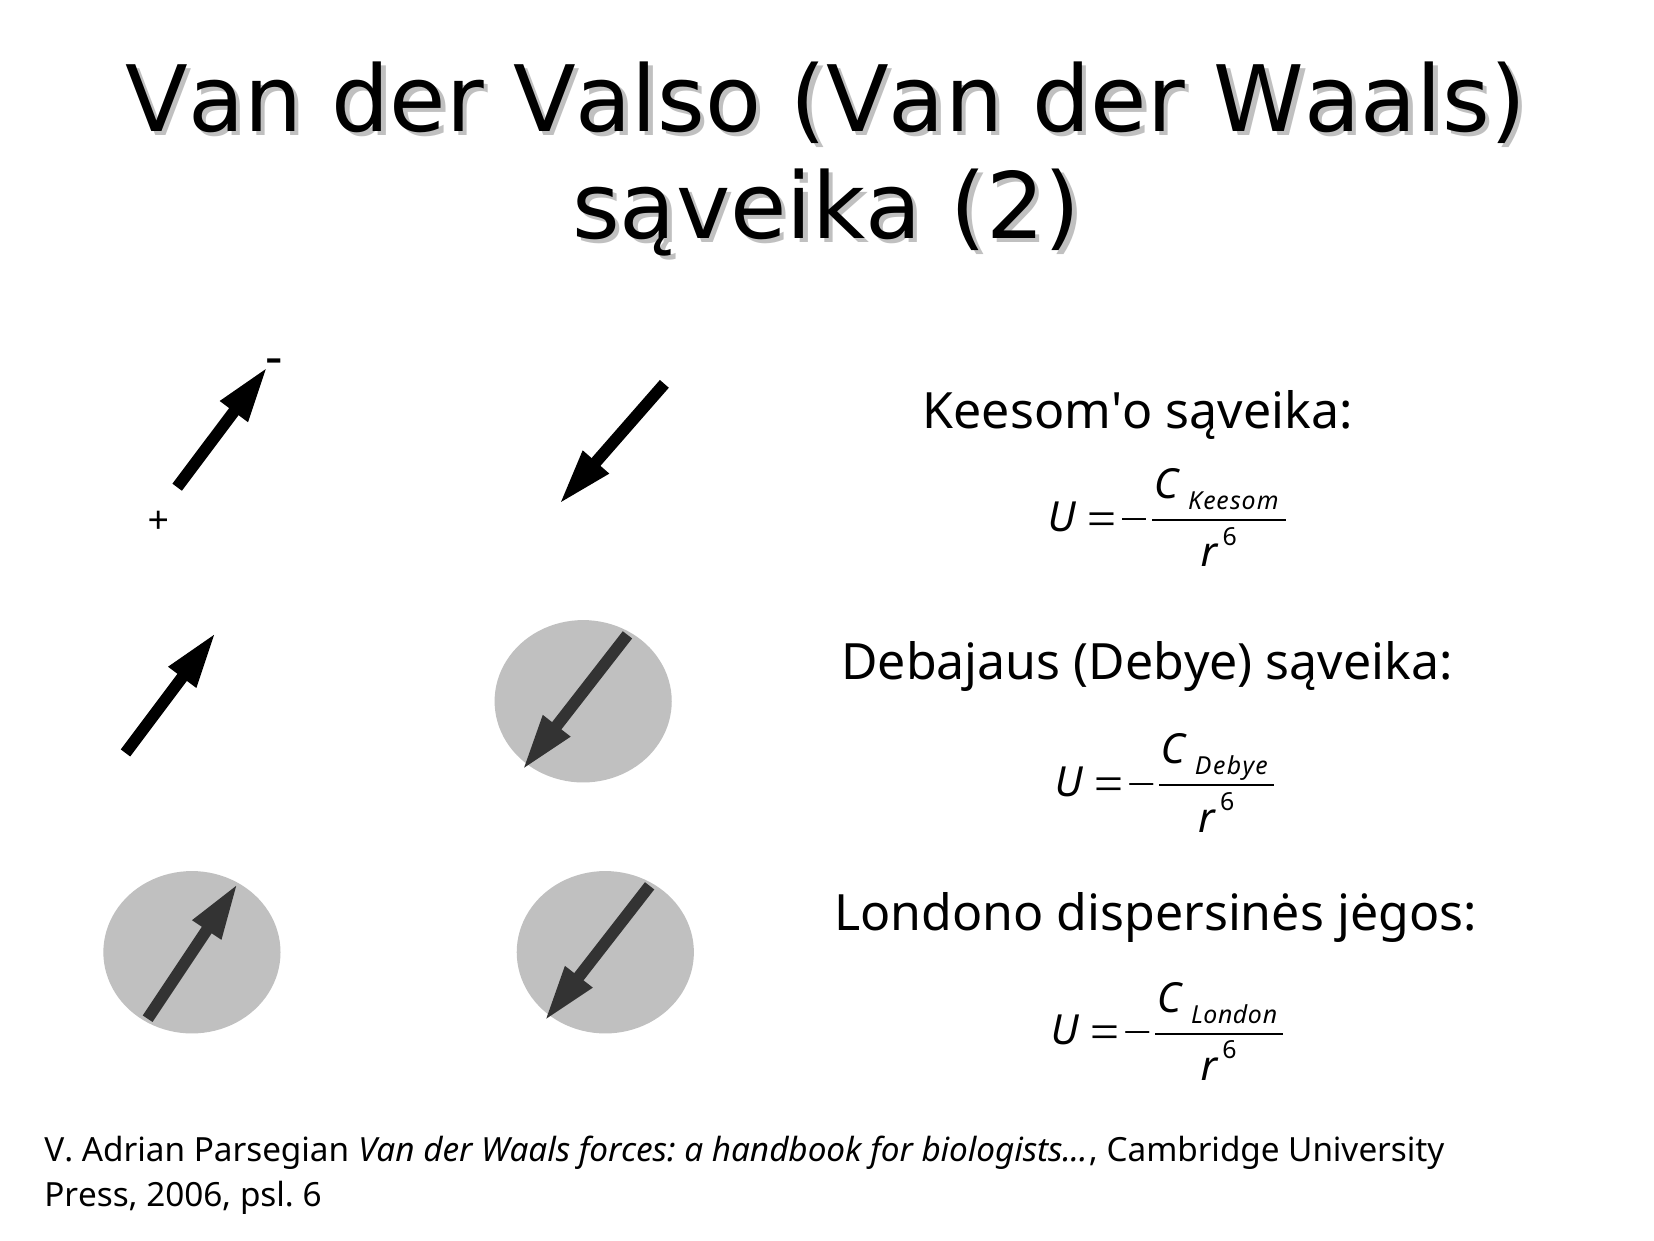

# Van der Valso (Van der Waals) sąveika (2)
-
+
Keesom'o sąveika:
Debajaus (Debye) sąveika:
Londono dispersinės jėgos:
V. Adrian Parsegian Van der Waals forces: a handbook for biologists..., Cambridge University Press, 2006, psl. 6